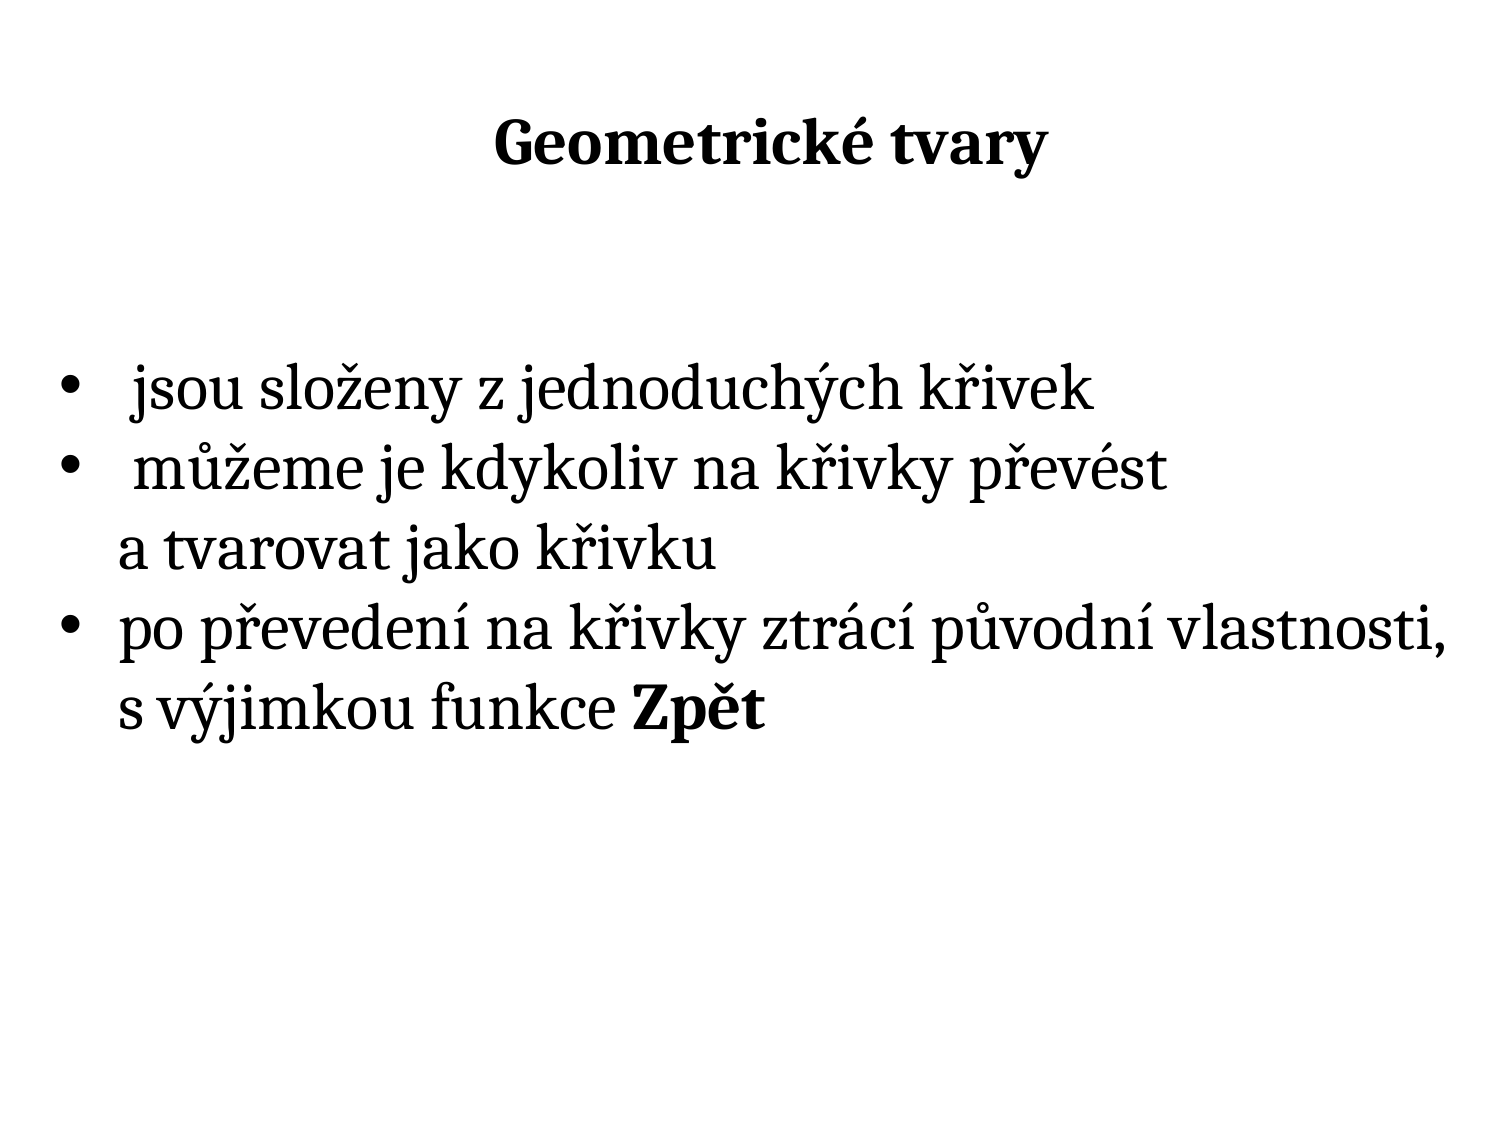

Geometrické tvary
 jsou složeny z jednoduchých křivek
 můžeme je kdykoliv na křivky převést
a tvarovat jako křivku
po převedení na křivky ztrácí původní vlastnosti, s výjimkou funkce Zpět